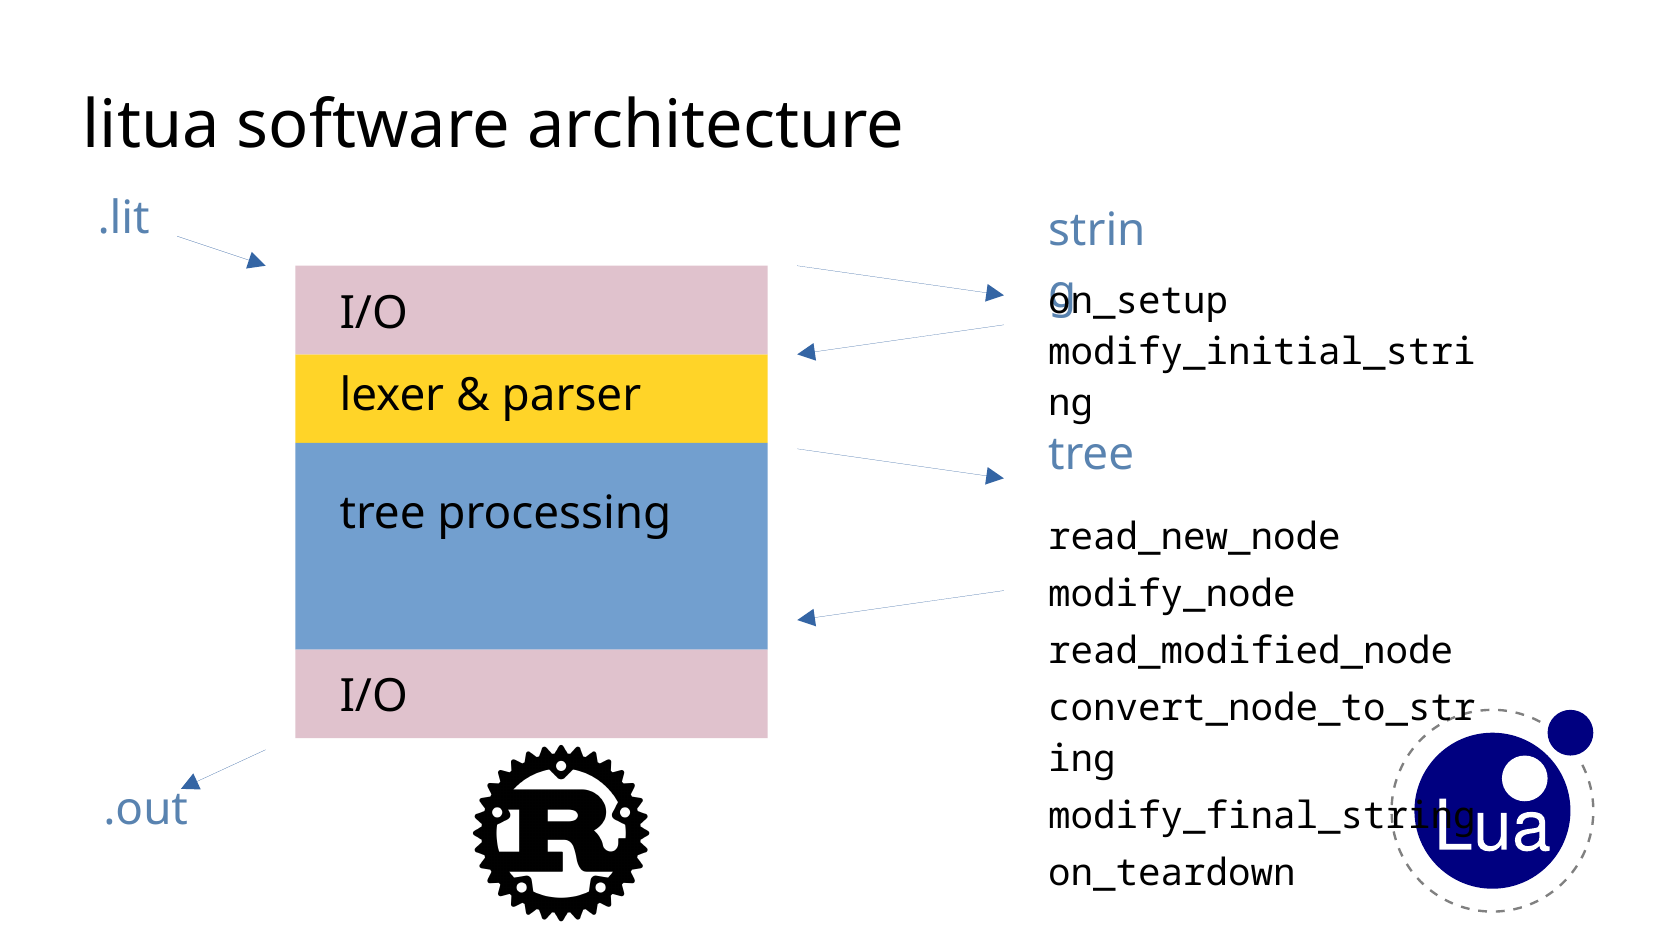

litua software architecture
.lit
string
on_setup
modify_initial_string
I/O
lexer & parser
tree
tree processing
read_new_node
modify_node
read_modified_node
convert_node_to_string
modify_final_string
on_teardown
I/O
.out